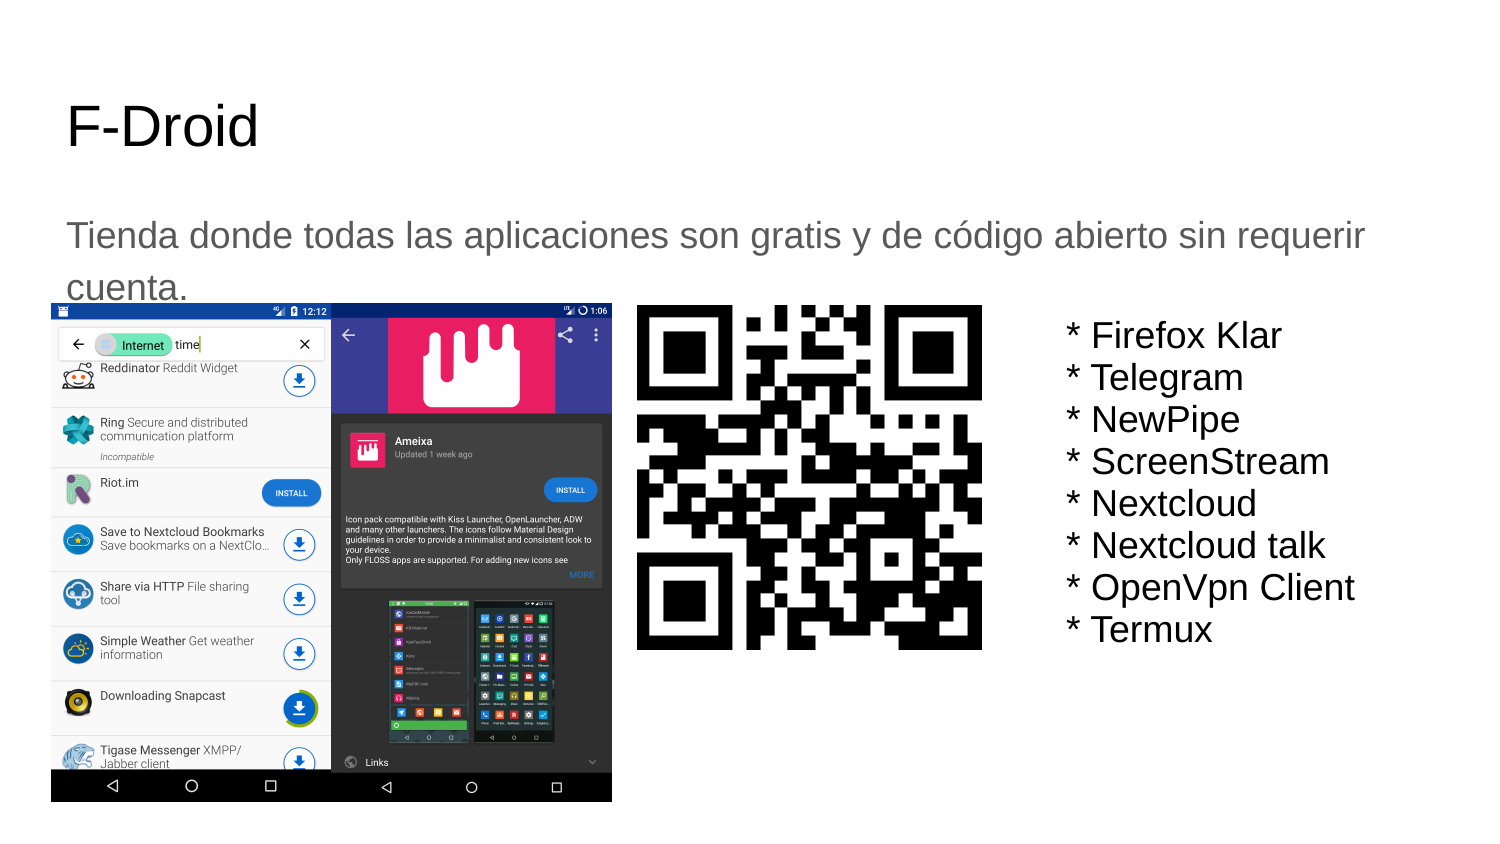

# F-Droid
Tienda donde todas las aplicaciones son gratis y de código abierto sin requerir cuenta.
* Firefox Klar
* Telegram
* NewPipe
* ScreenStream
* Nextcloud
* Nextcloud talk
* OpenVpn Client
* Termux